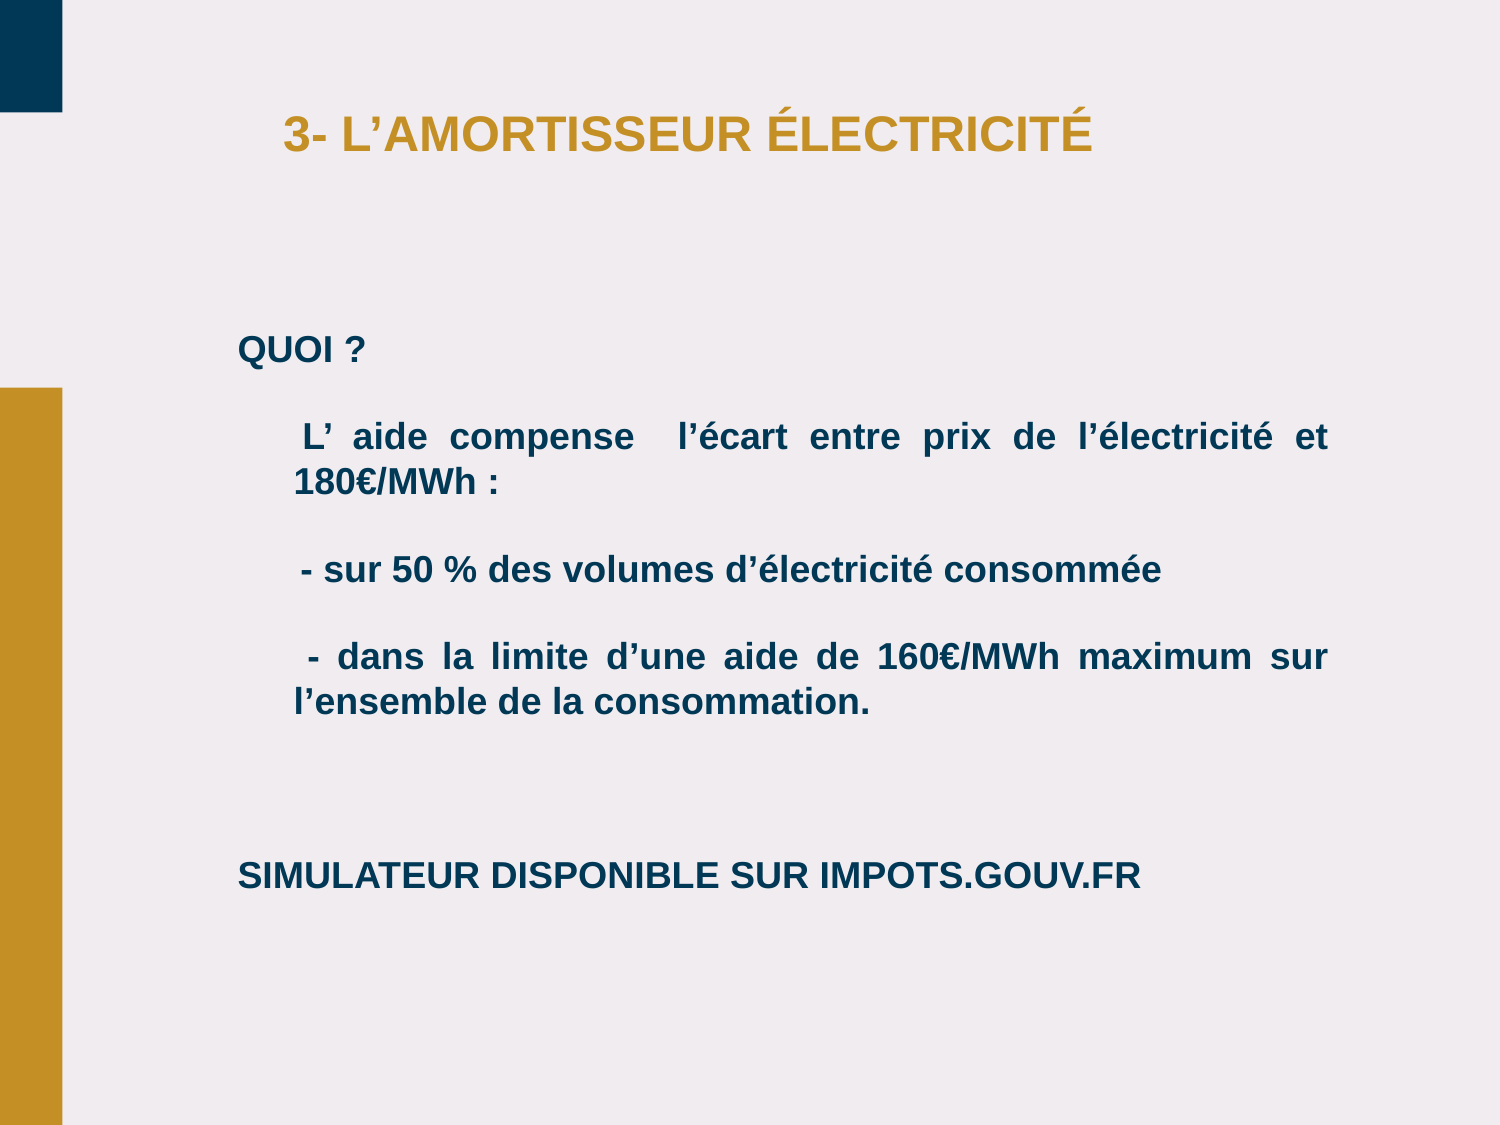

# 3- L’AMORTISSEUR ÉLECTRICITÉ
QUOI ?
 L’ aide compense l’écart entre prix de l’électricité et 180€/MWh :
 - sur 50 % des volumes d’électricité consommée
 - dans la limite d’une aide de 160€/MWh maximum sur l’ensemble de la consommation.
SIMULATEUR DISPONIBLE SUR IMPOTS.GOUV.FR